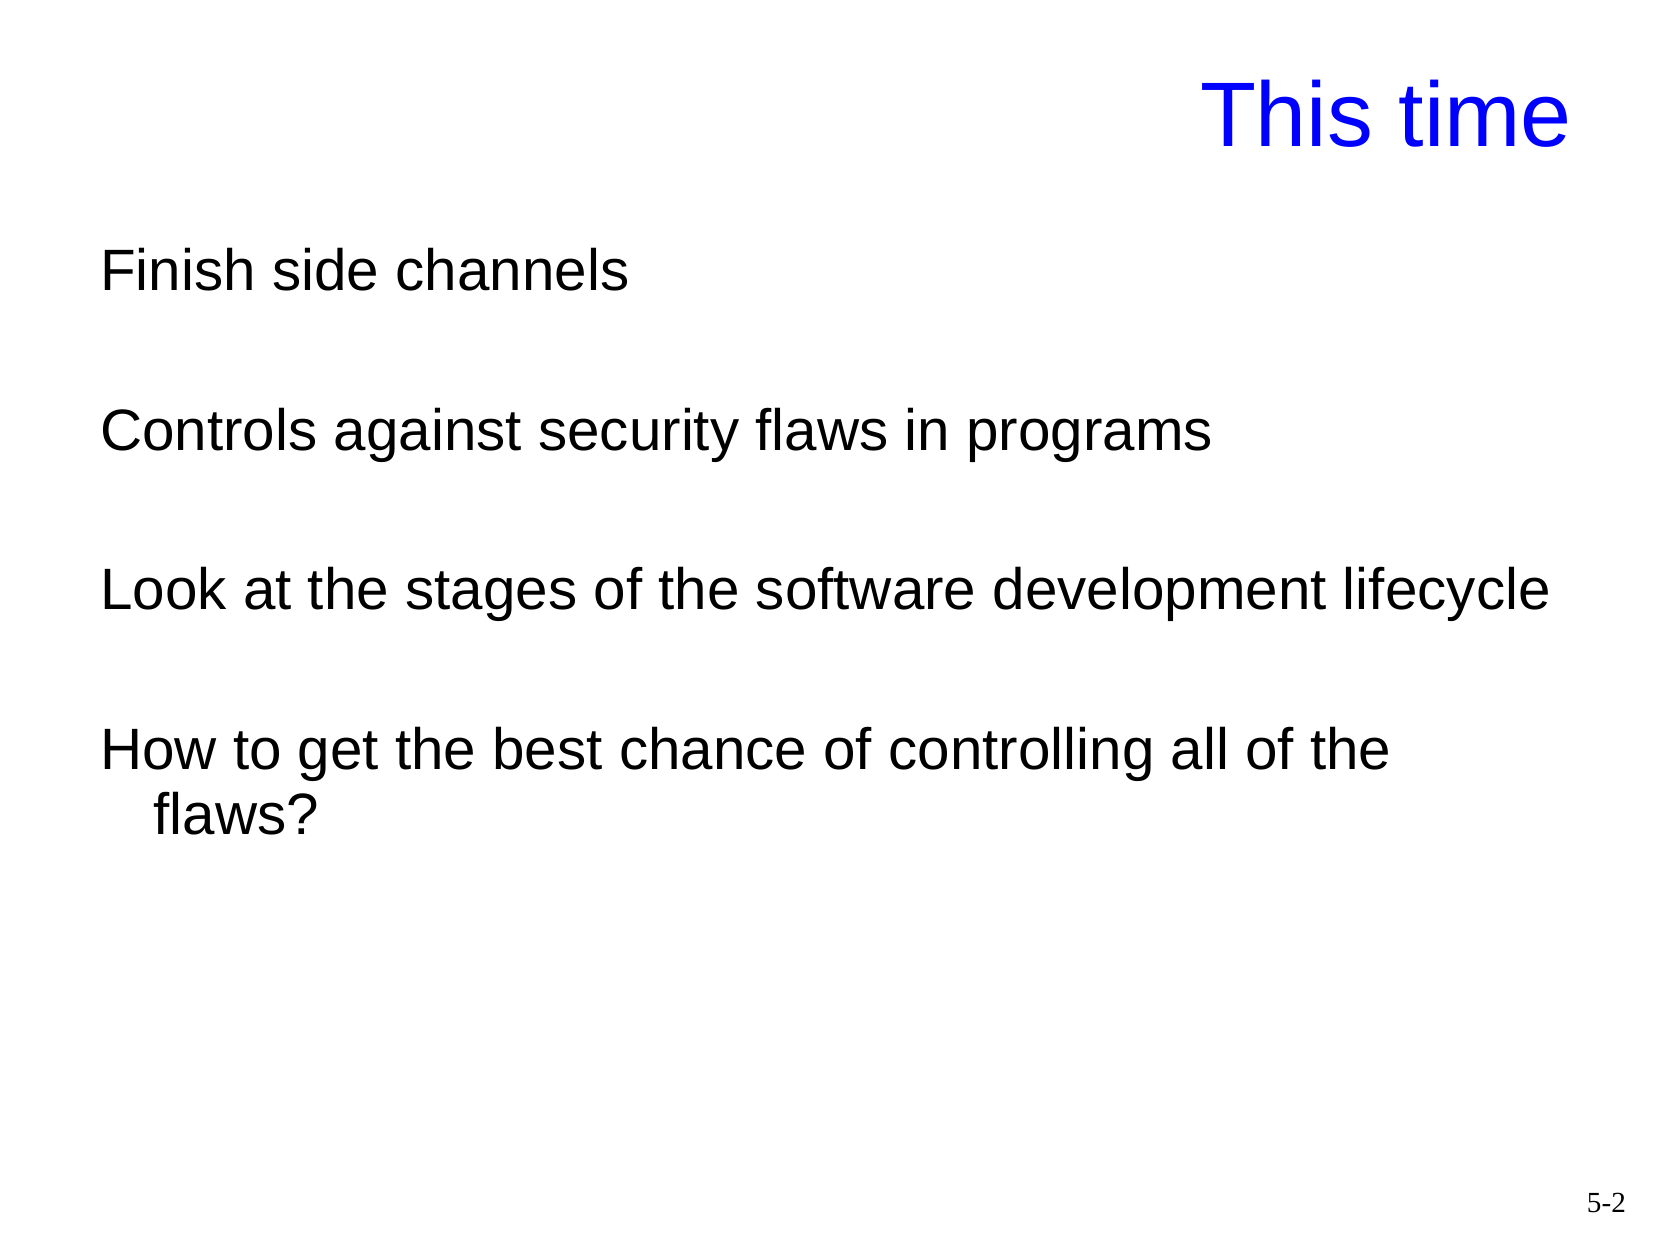

# This time
Finish side channels
Controls against security flaws in programs
Look at the stages of the software development lifecycle
How to get the best chance of controlling all of the flaws?